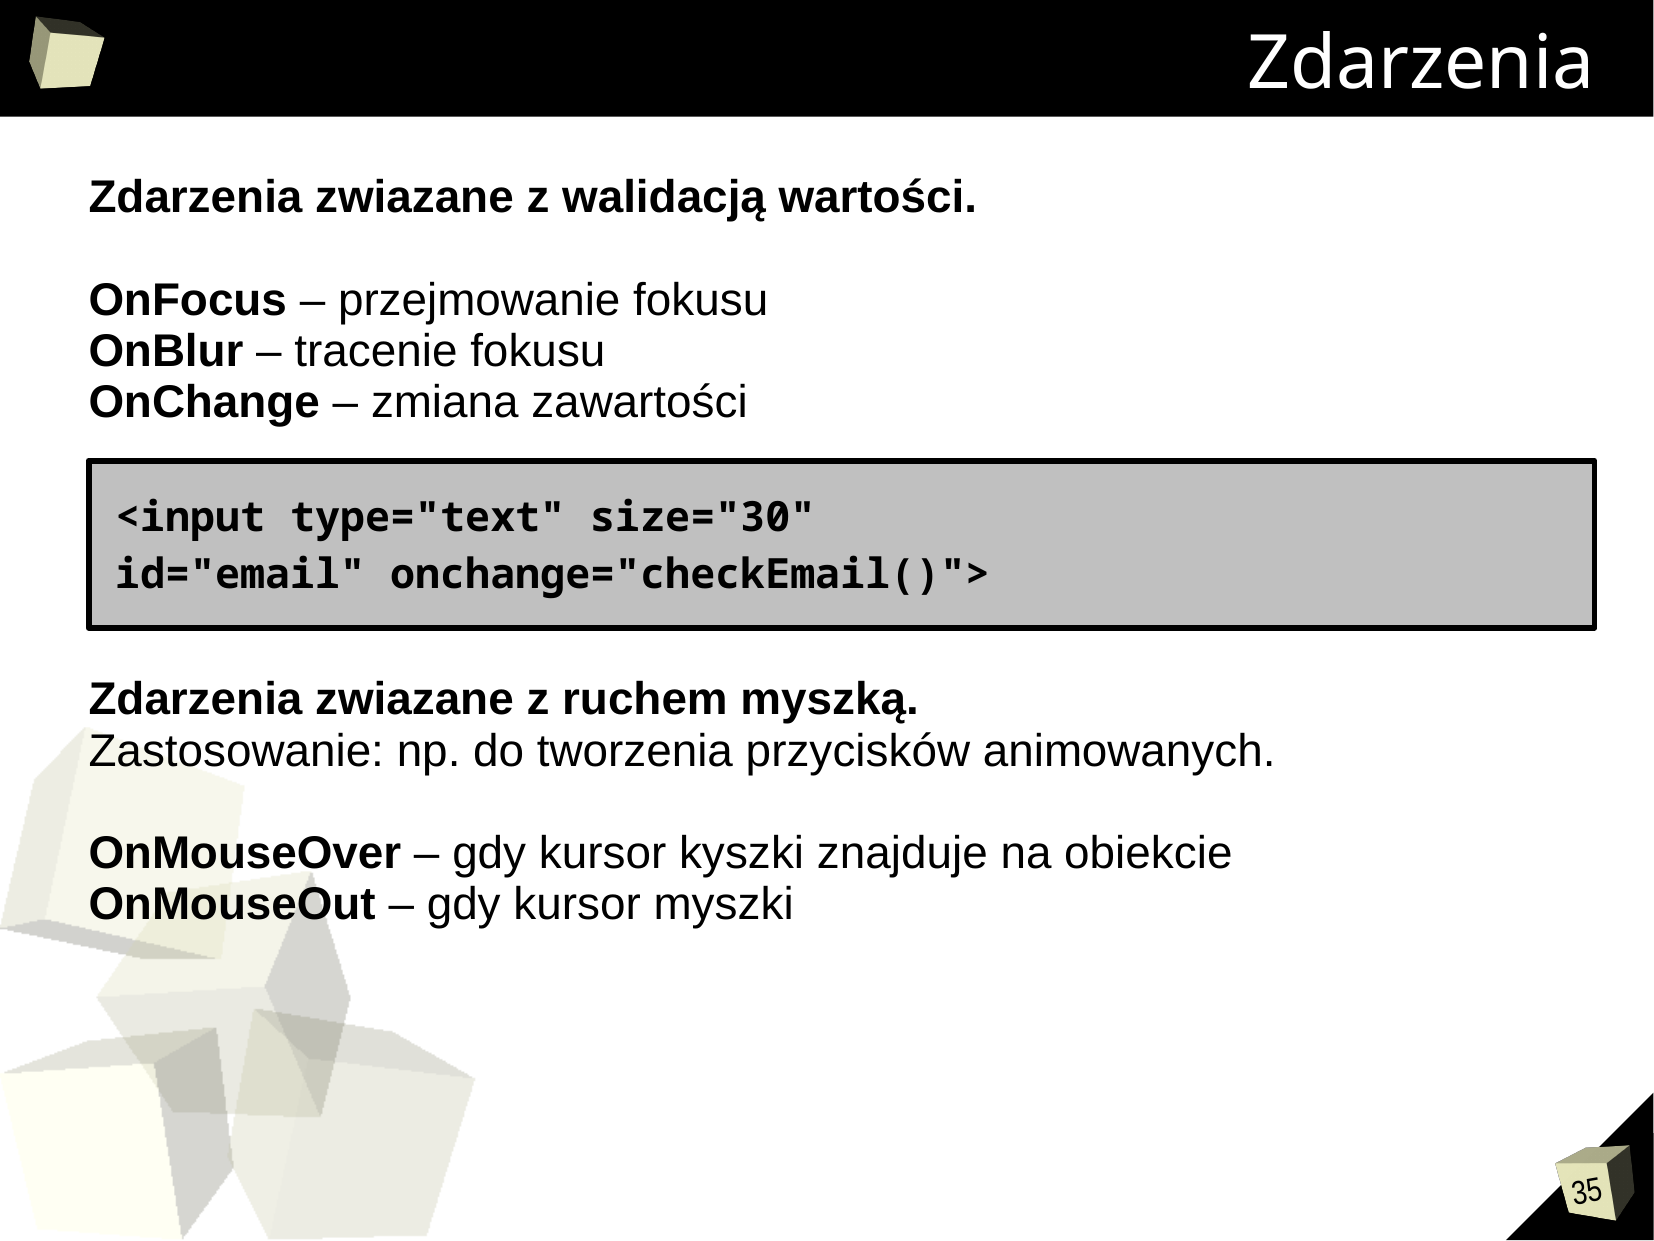

# Zdarzenia
Zdarzenia zwiazane z walidacją wartości.
OnFocus – przejmowanie fokusu
OnBlur – tracenie fokusu
OnChange – zmiana zawartości
<input type="text" size="30"
id="email" onchange="checkEmail()">
Zdarzenia zwiazane z ruchem myszką.
Zastosowanie: np. do tworzenia przycisków animowanych.
OnMouseOver – gdy kursor kyszki znajduje na obiekcie
OnMouseOut – gdy kursor myszki